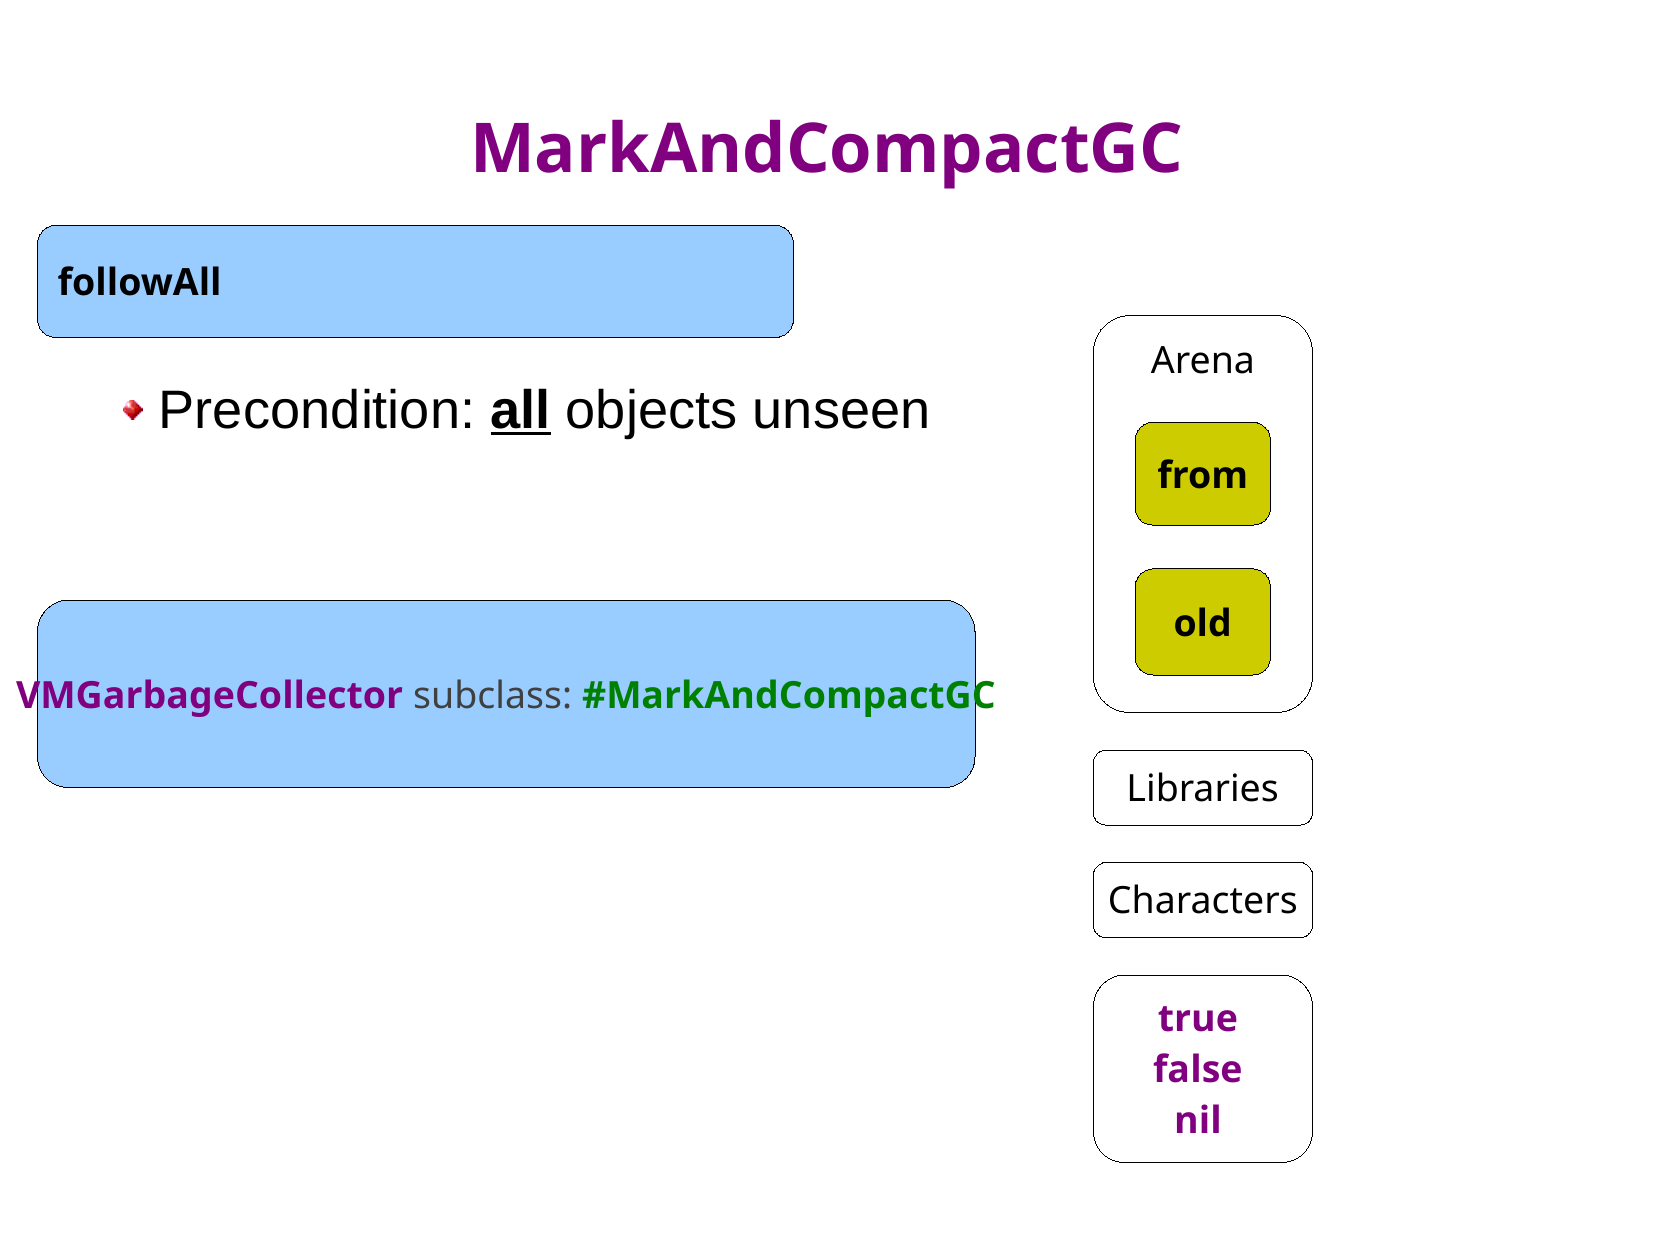

MarkAndCompactGC
followAll
Arena
from
old
Precondition: all objects unseen
VMGarbageCollector subclass: #MarkAndCompactGC
Libraries
Characters
true
false
nil